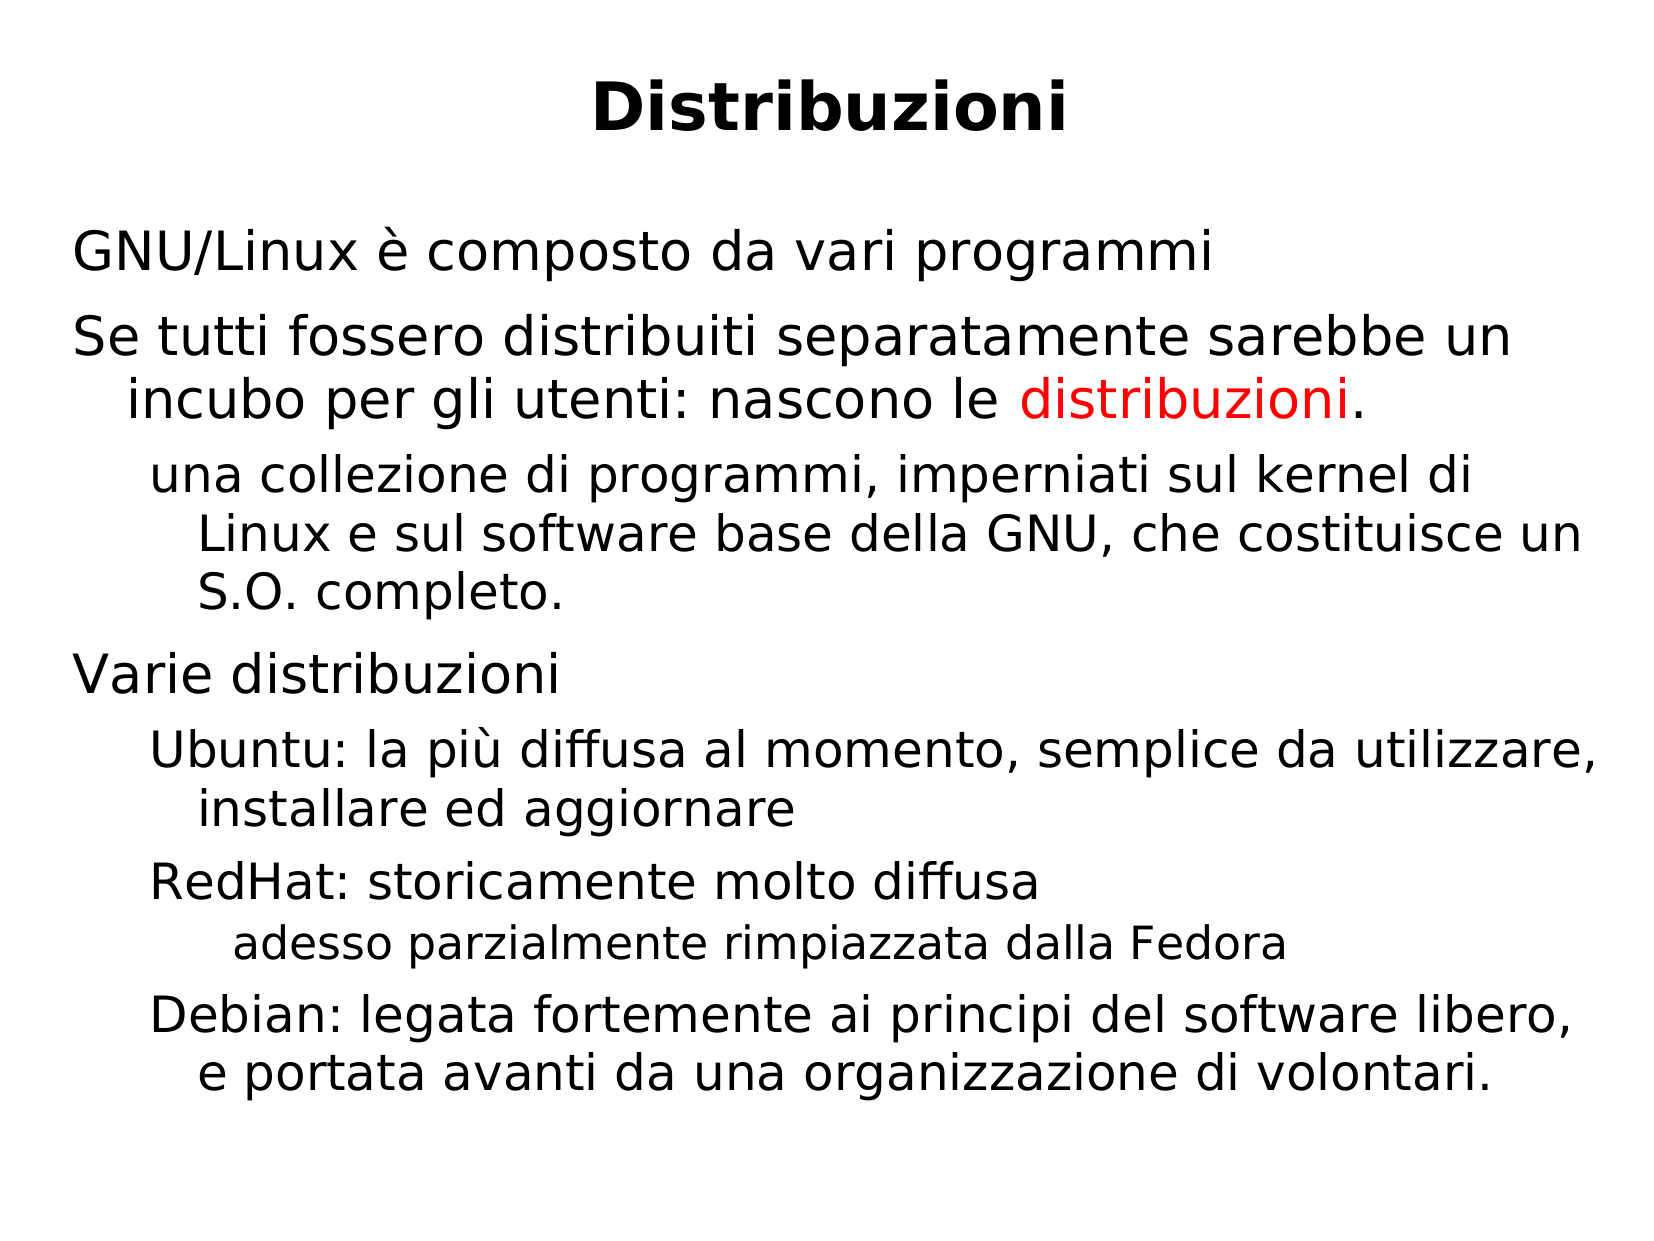

# Distribuzioni
GNU/Linux è composto da vari programmi
Se tutti fossero distribuiti separatamente sarebbe un incubo per gli utenti: nascono le distribuzioni.
una collezione di programmi, imperniati sul kernel di Linux e sul software base della GNU, che costituisce un S.O. completo.
Varie distribuzioni
Ubuntu: la più diffusa al momento, semplice da utilizzare, installare ed aggiornare
RedHat: storicamente molto diffusa
adesso parzialmente rimpiazzata dalla Fedora
Debian: legata fortemente ai principi del software libero, e portata avanti da una organizzazione di volontari.